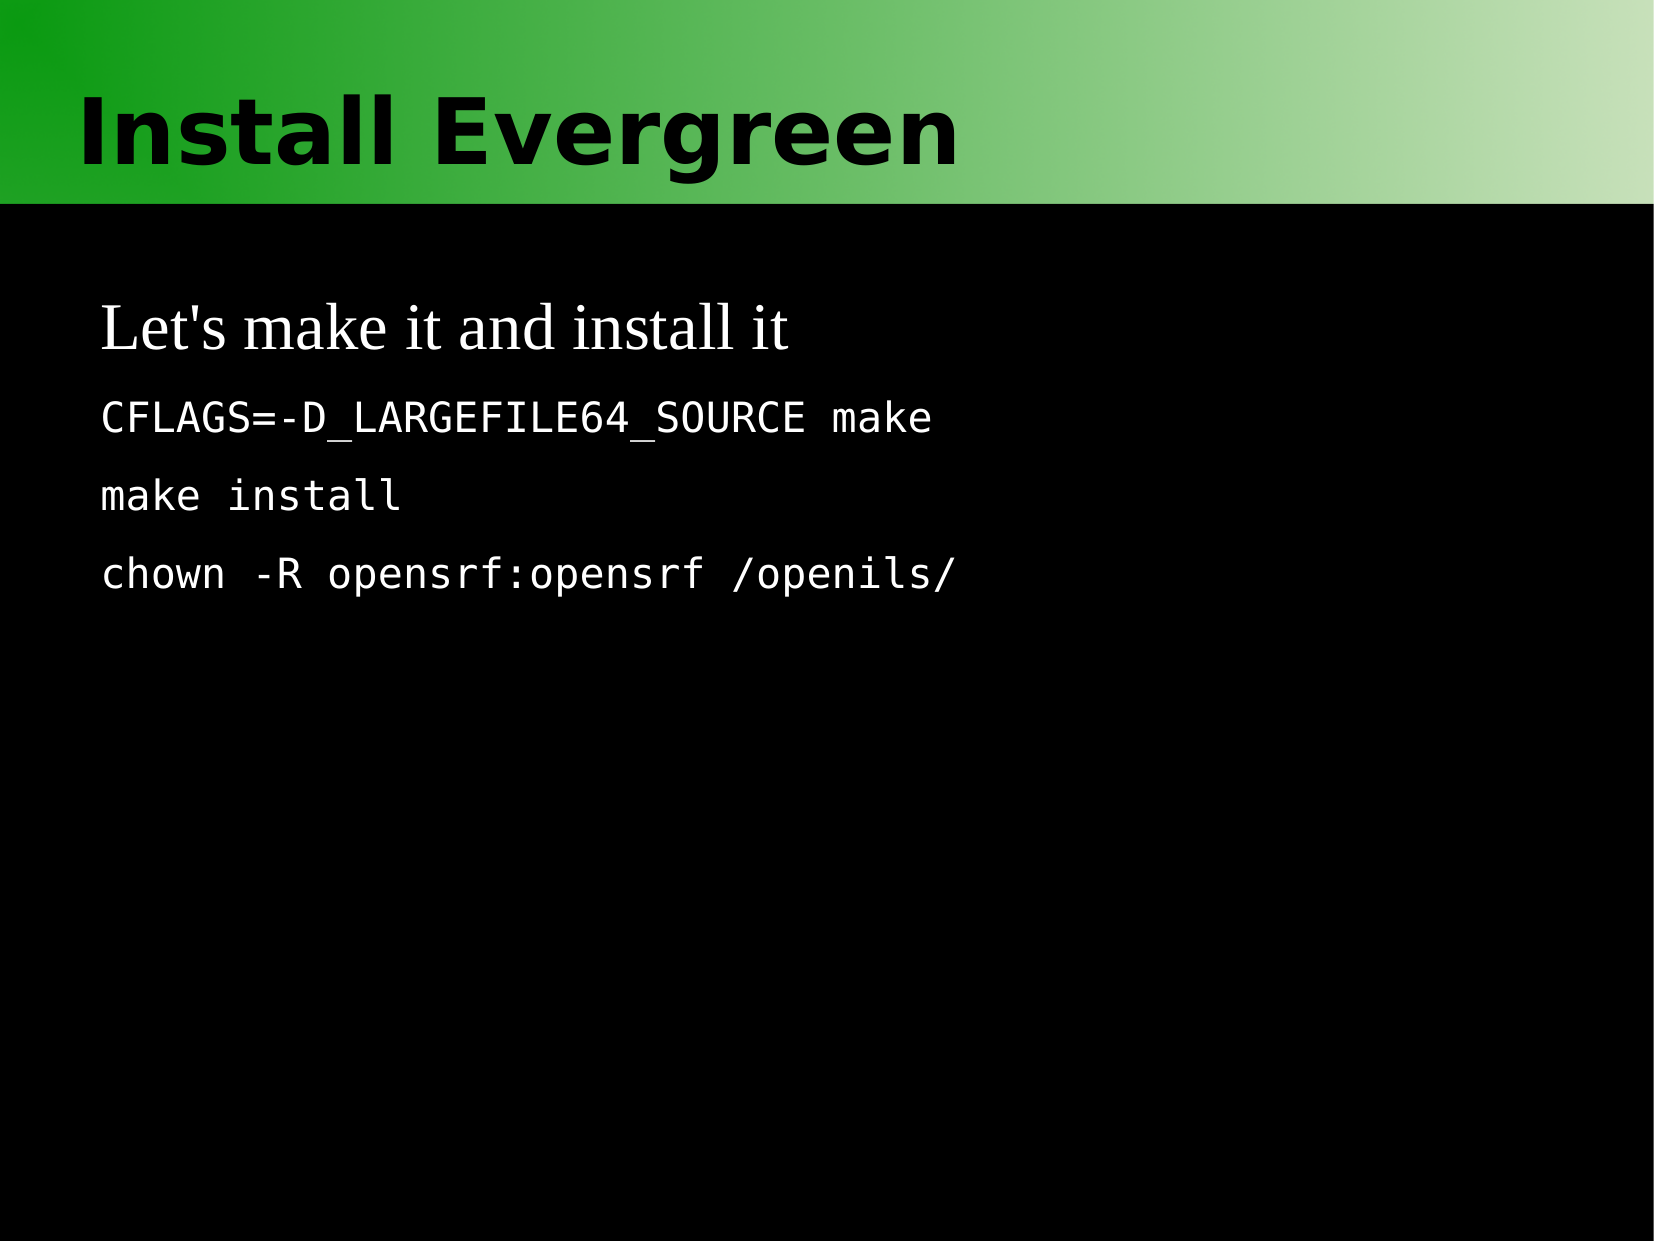

# Install Evergreen
Let's make it and install it
CFLAGS=-D_LARGEFILE64_SOURCE make
make install
chown -R opensrf:opensrf /openils/